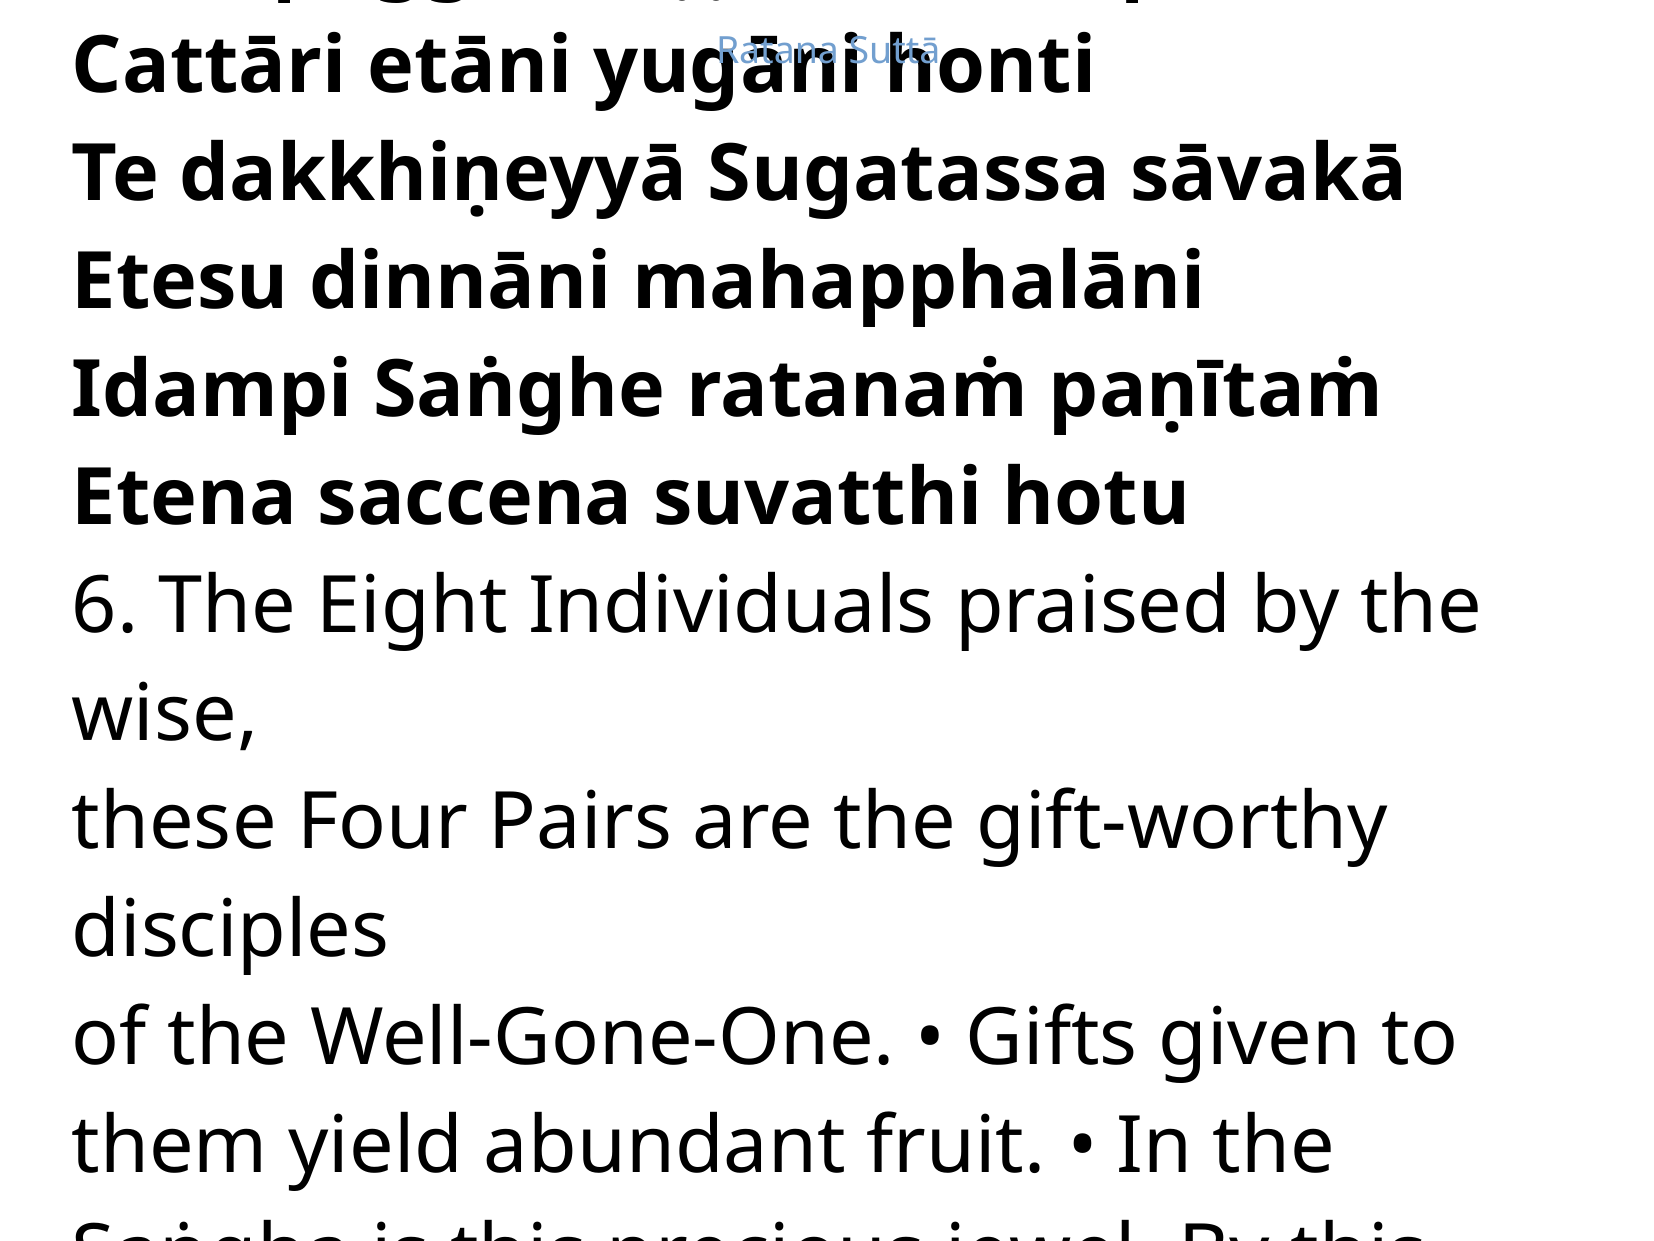

6. Ye puggalā aṭṭha sataṁ pasatthā
Cattāri etāni yugāni honti
Te dakkhiṇeyyā Sugatassa sāvakā
Etesu dinnāni mahapphalāni
Idampi Saṅghe ratanaṁ paṇītaṁ
Etena saccena suvatthi hotu
6. The Eight Individuals praised by the wise,
these Four Pairs are the gift-worthy disciples
of the Well-Gone-One. • Gifts given to them yield abundant fruit. • In the Saṅgha is this precious jewel. By this truth may there be well-being!
Ratana Suttā